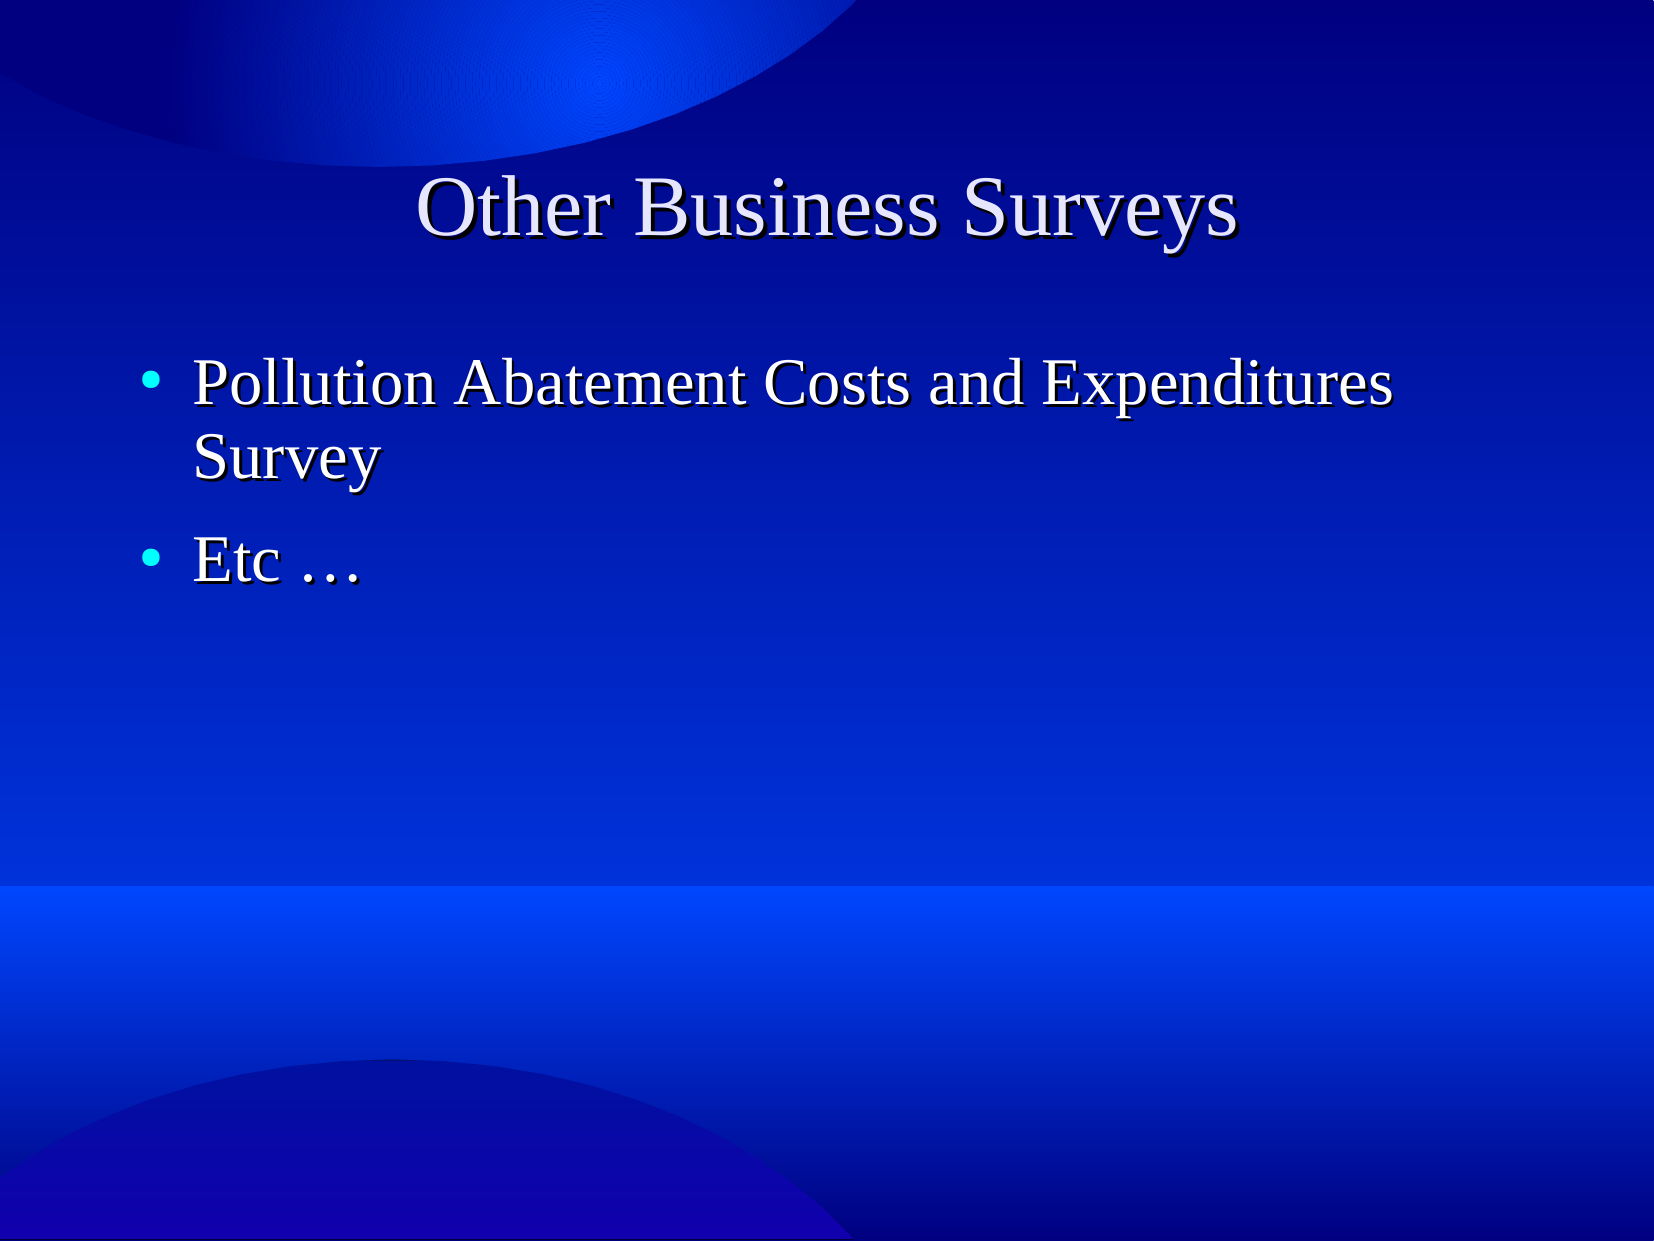

# Other Business Surveys
Pollution Abatement Costs and Expenditures Survey
Etc …